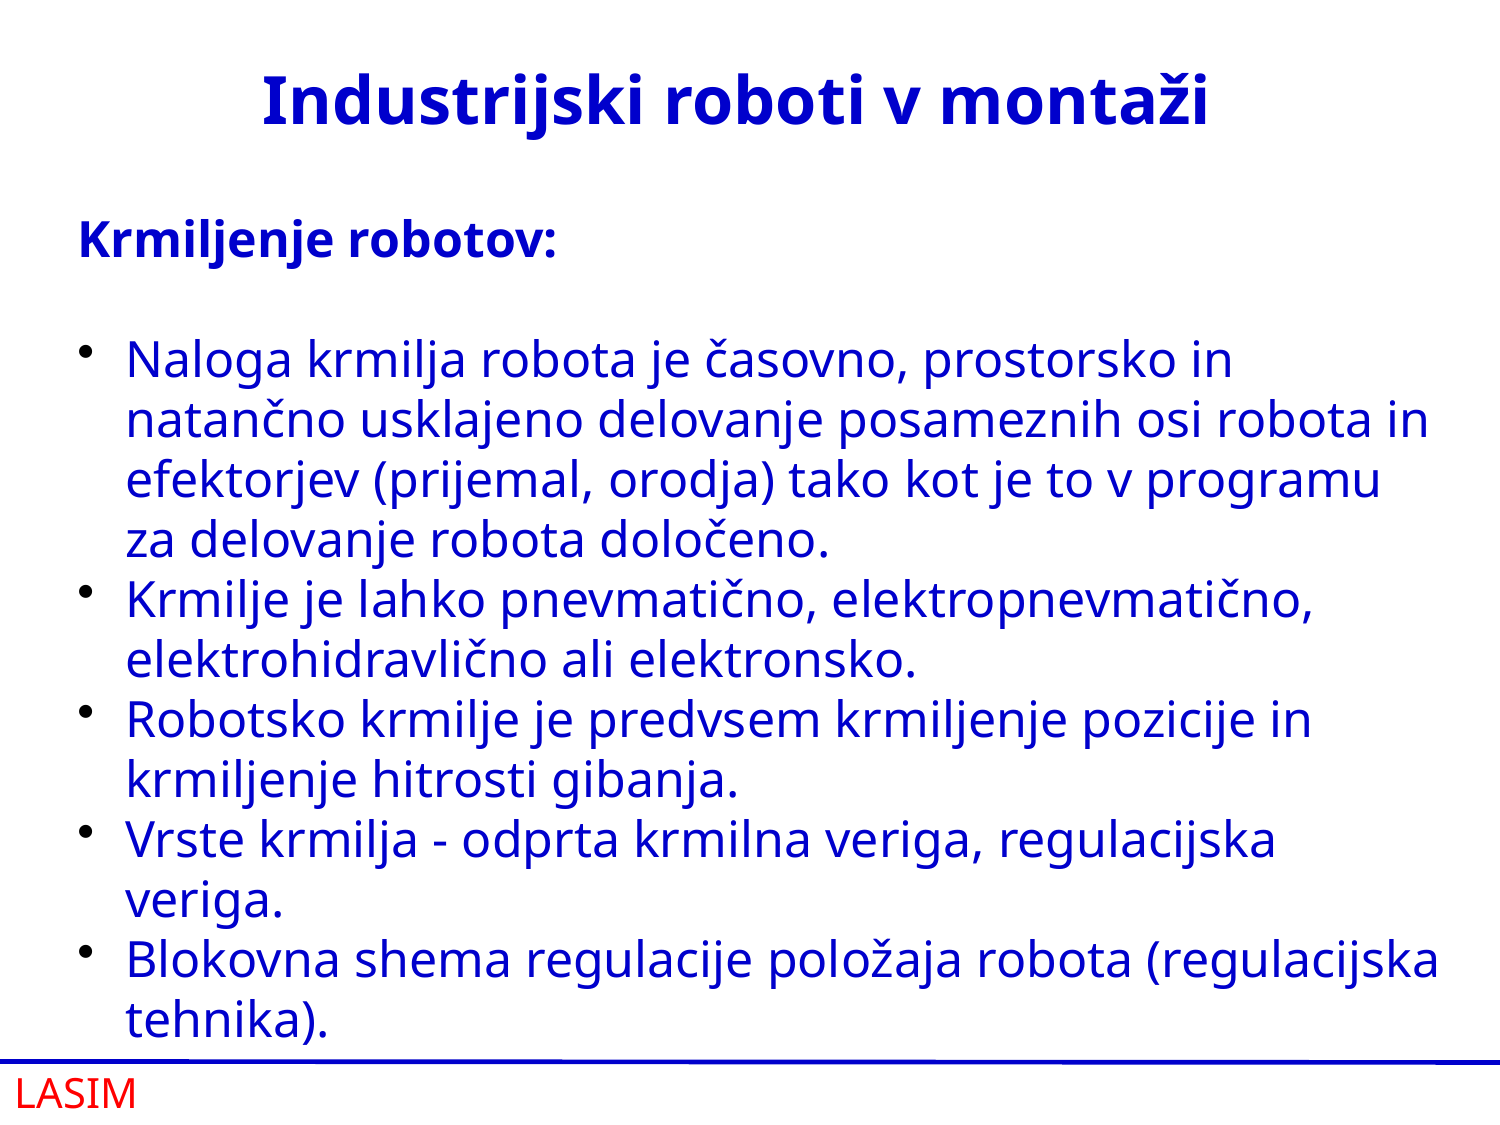

# Industrijski roboti v montaži
Krmiljenje robotov:
Naloga krmilja robota je časovno, prostorsko in natančno usklajeno delovanje posameznih osi robota in efektorjev (prijemal, orodja) tako kot je to v programu za delovanje robota določeno.
Krmilje je lahko pnevmatično, elektropnevmatično, elektrohidravlično ali elektronsko.
Robotsko krmilje je predvsem krmiljenje pozicije in krmiljenje hitrosti gibanja.
Vrste krmilja - odprta krmilna veriga, regulacijska veriga.
Blokovna shema regulacije položaja robota (regulacijska tehnika).